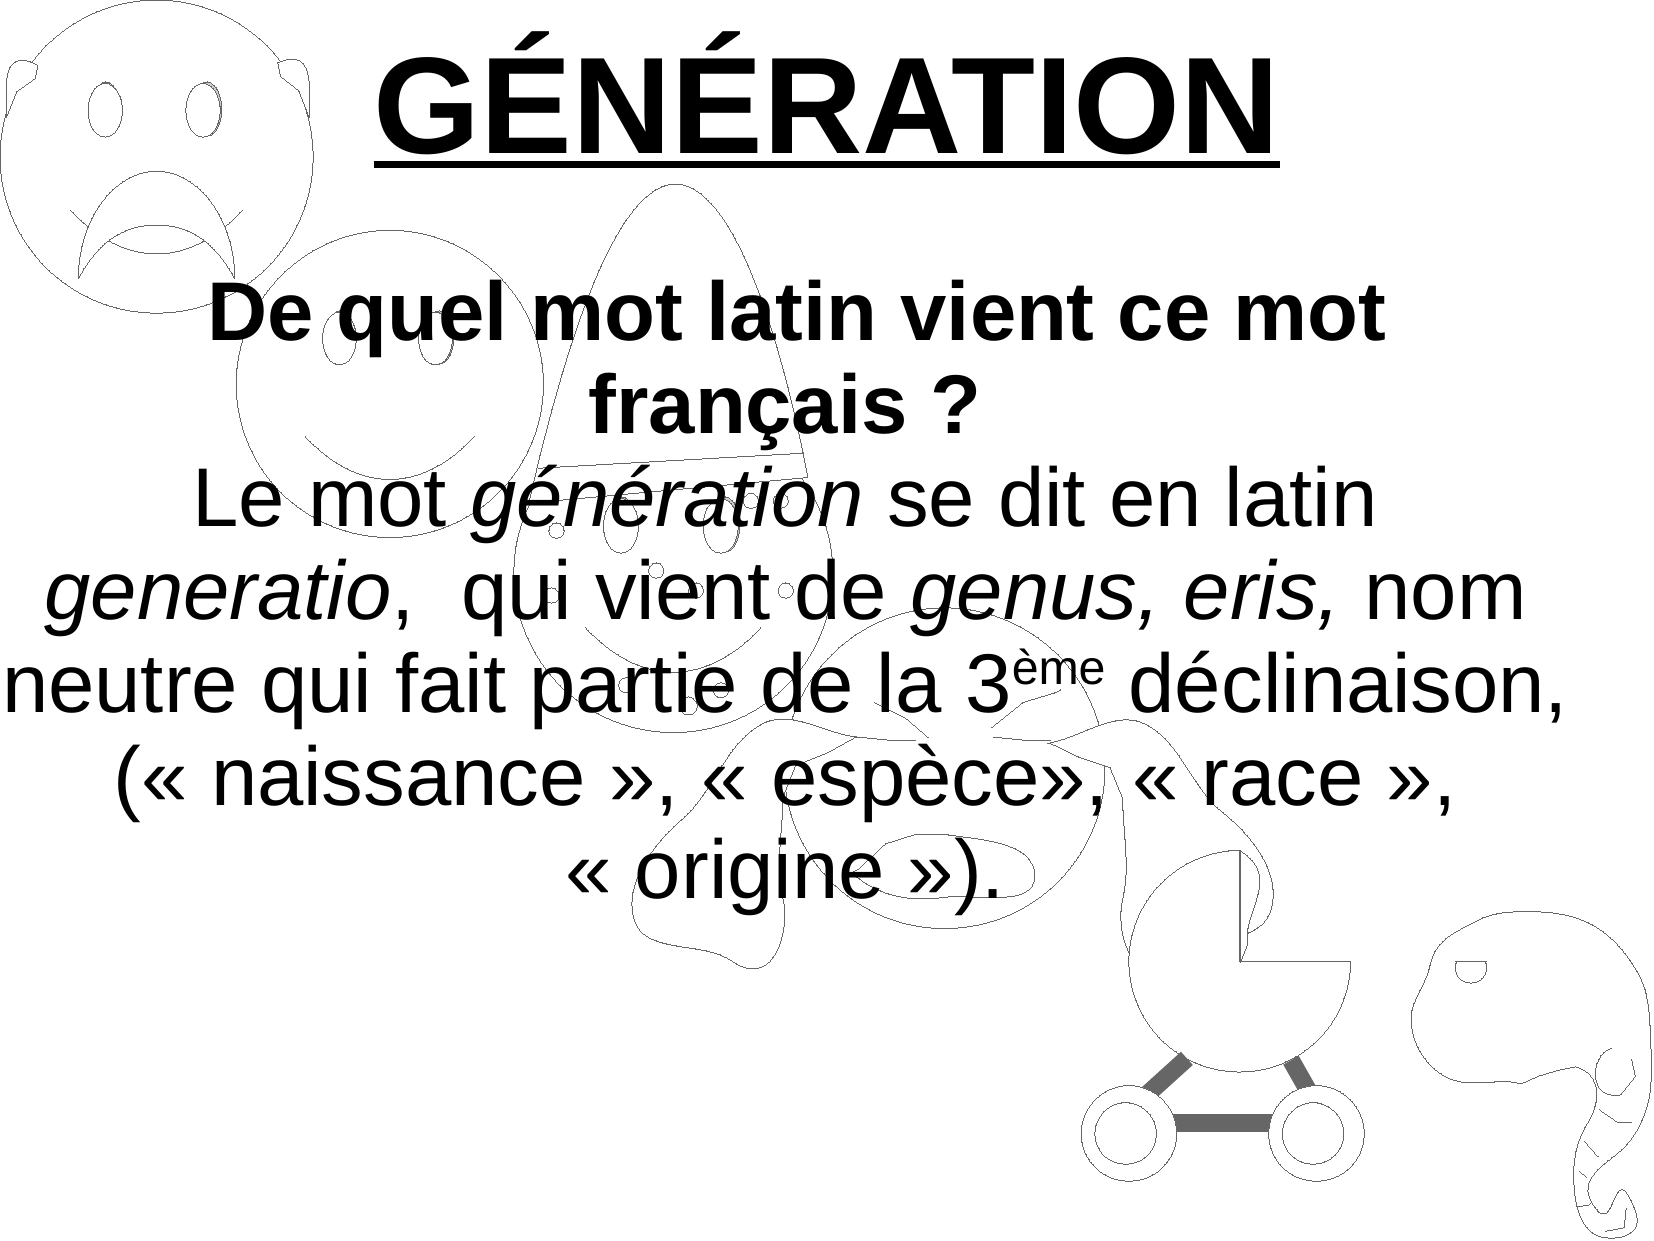

# GÉNÉRATION
 De quel mot latin vient ce mot français ?
Le mot génération se dit en latin generatio, qui vient de genus, eris, nom neutre qui fait partie de la 3ème déclinaison,(« naissance », « espèce», « race », « origine »).